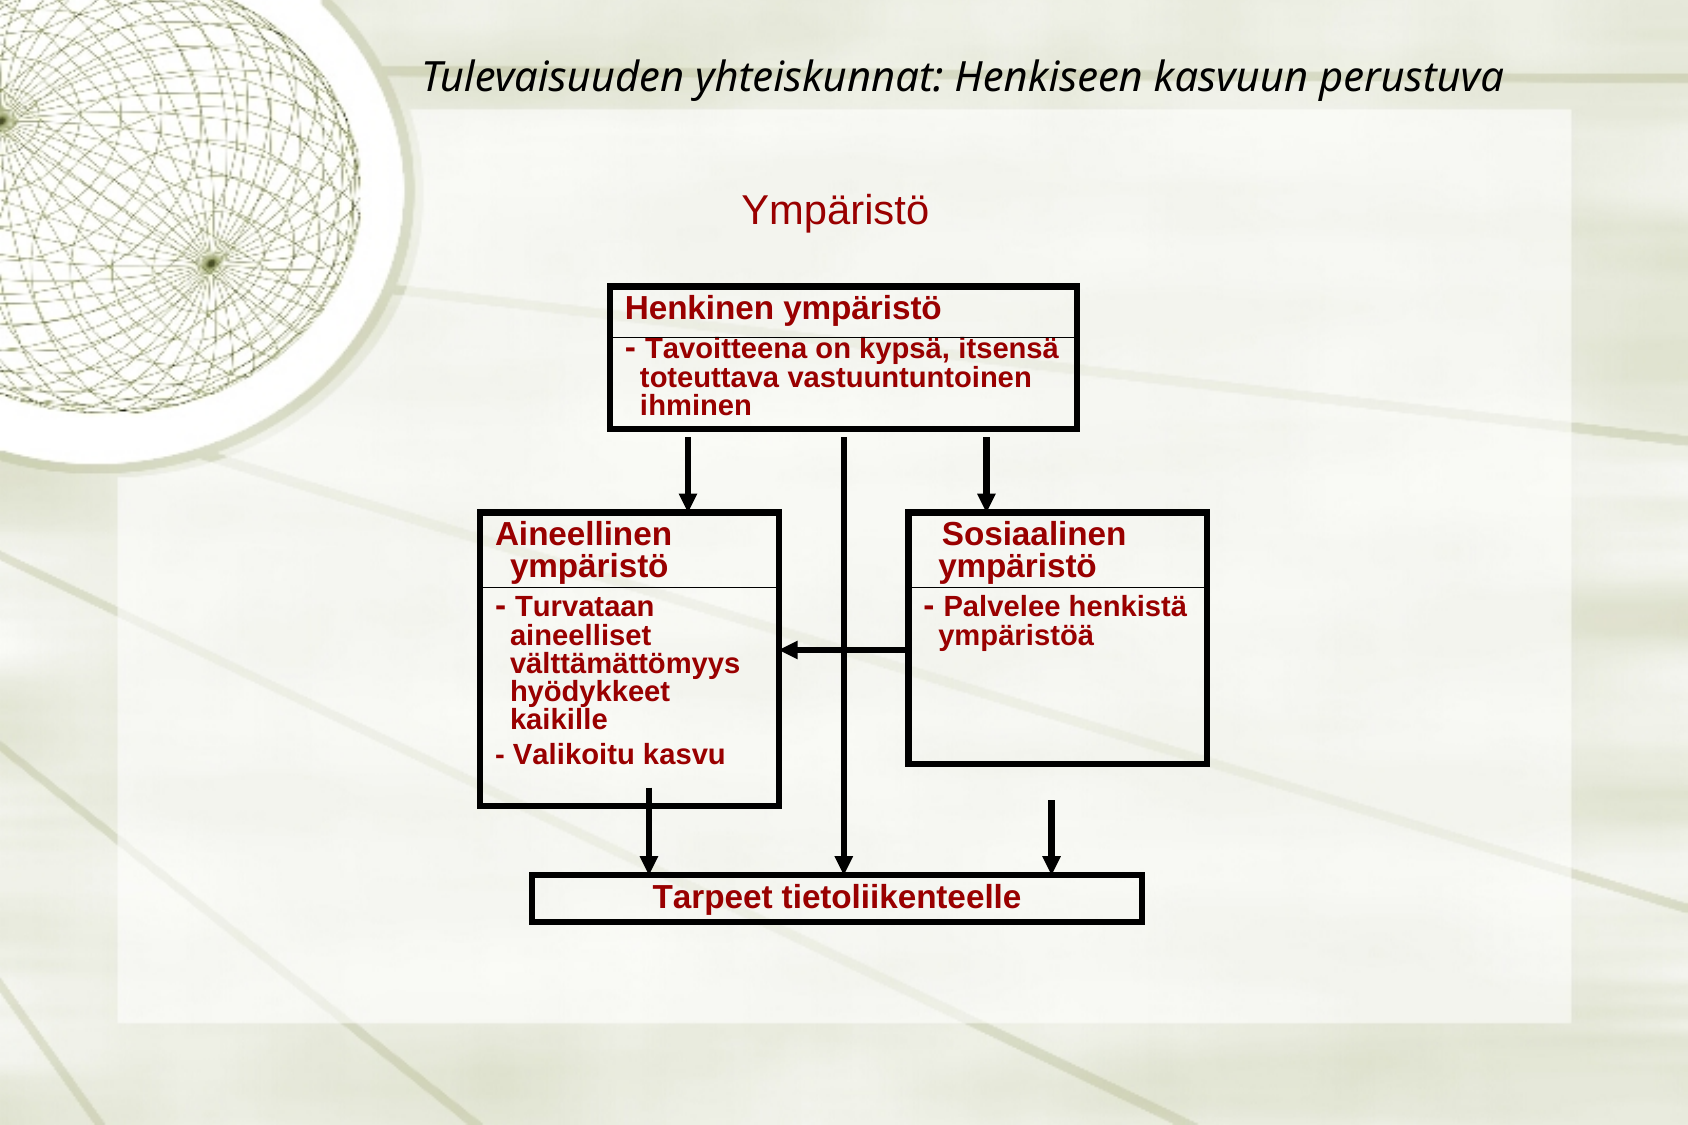

# Tulevaisuuden yhteiskunnat: Henkiseen kasvuun perustuva
Ympäristö
Henkinen ympäristö
- Tavoitteena on kypsä, itsensä toteuttava vastuuntuntoinen ihminen
Aineellinen ympäristö
- Turvataan aineelliset välttämättömyys hyödykkeet kaikille
- Valikoitu kasvu
 Sosiaalinen ympäristö
- Palvelee henkistä ympäristöä
Tarpeet tietoliikenteelle